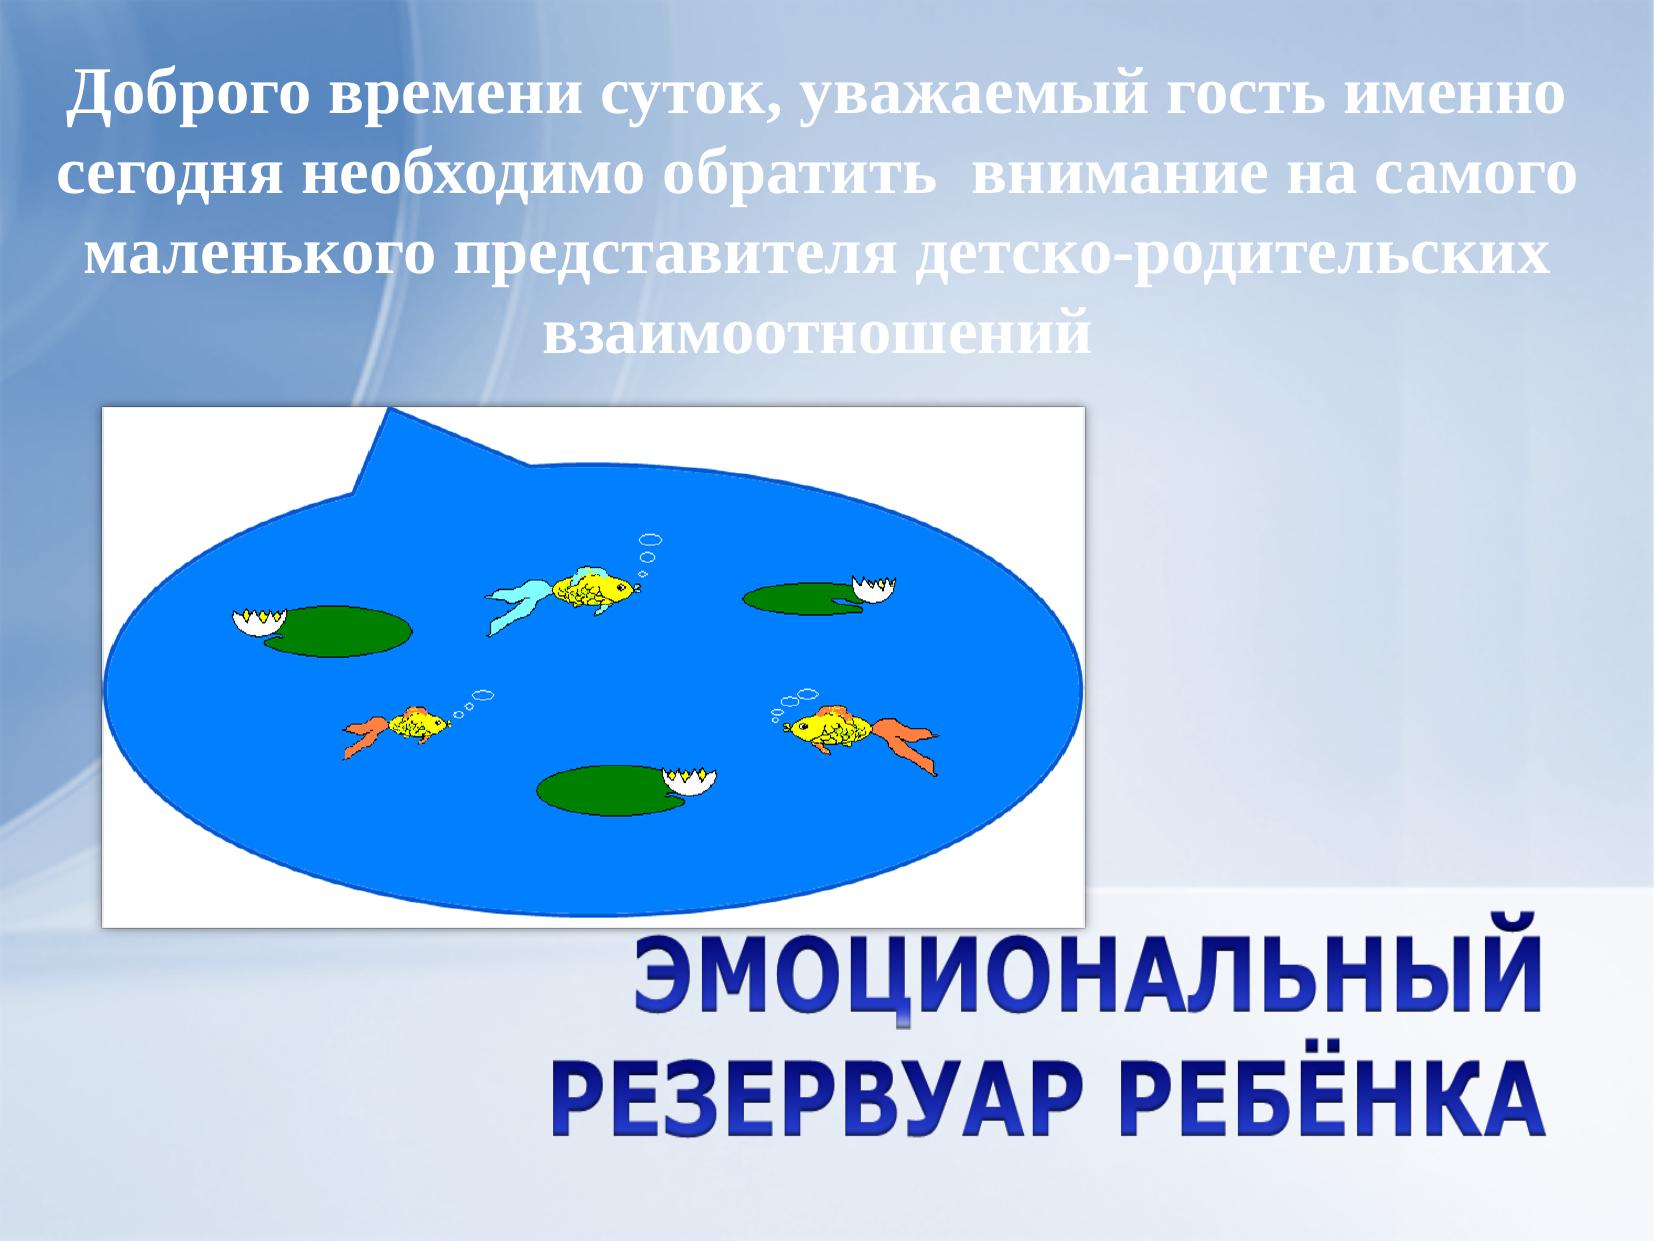

# Доброго времени суток, уважаемый гость именно сегодня необходимо обратить внимание на самого маленького представителя детско-родительских взаимоотношений